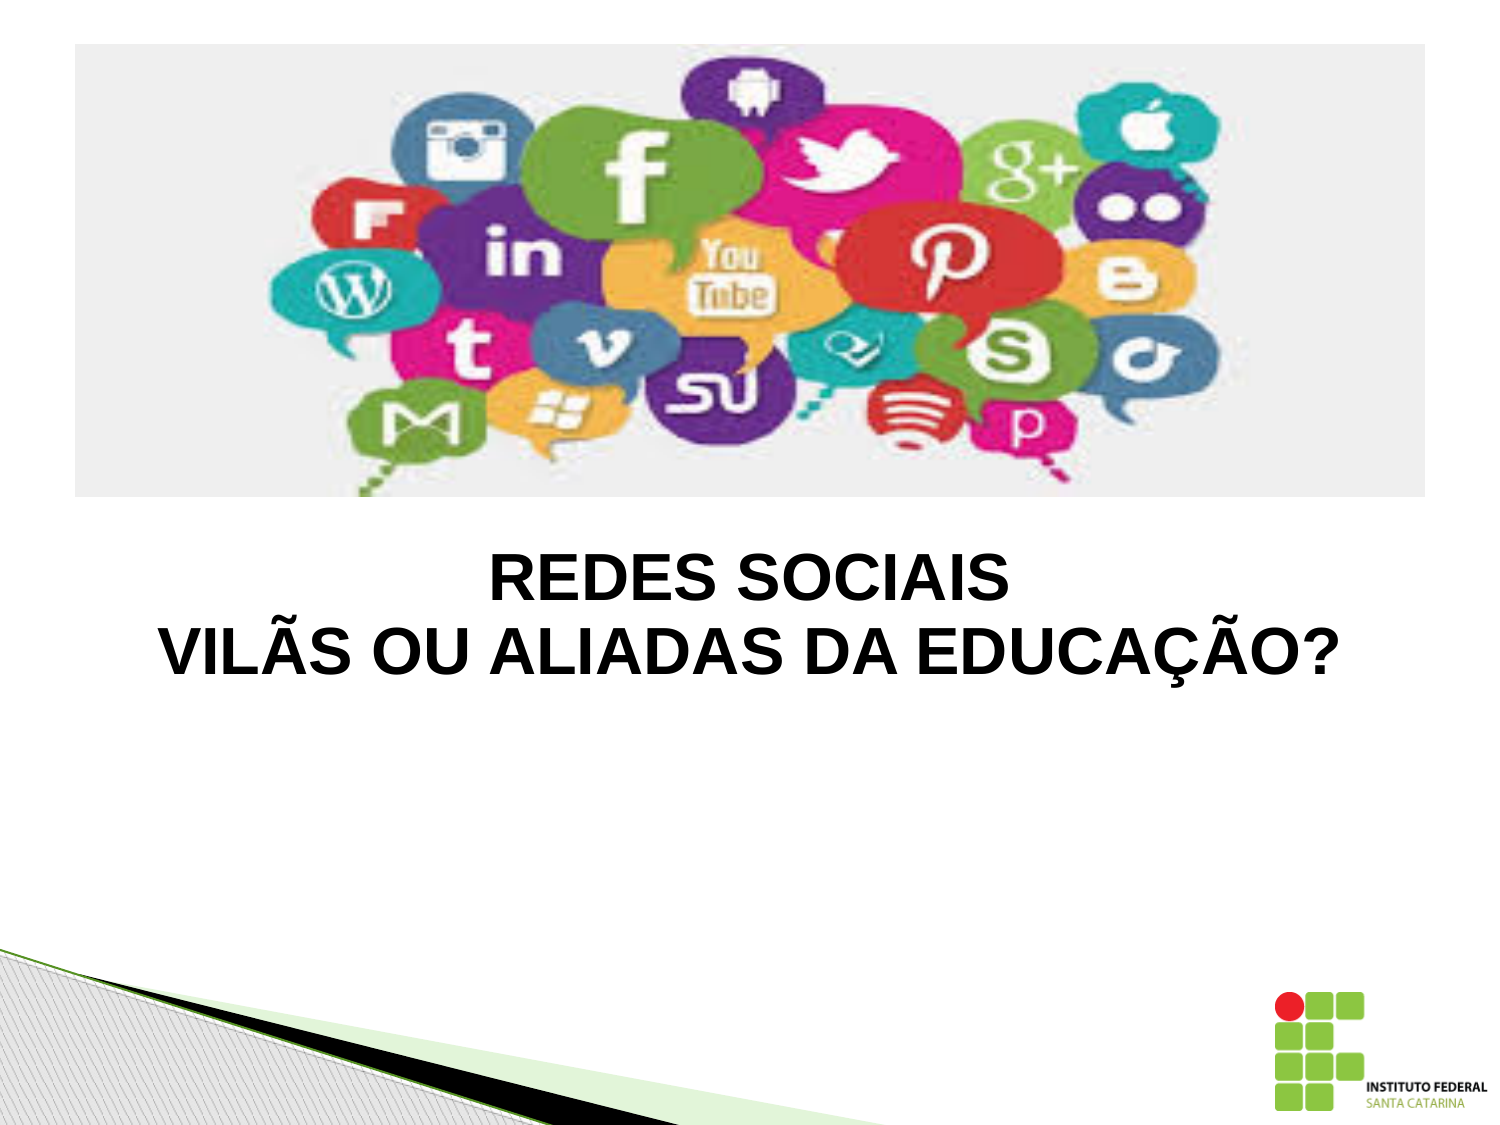

#
REDES SOCIAIS
VILÃS OU ALIADAS DA EDUCAÇÃO?